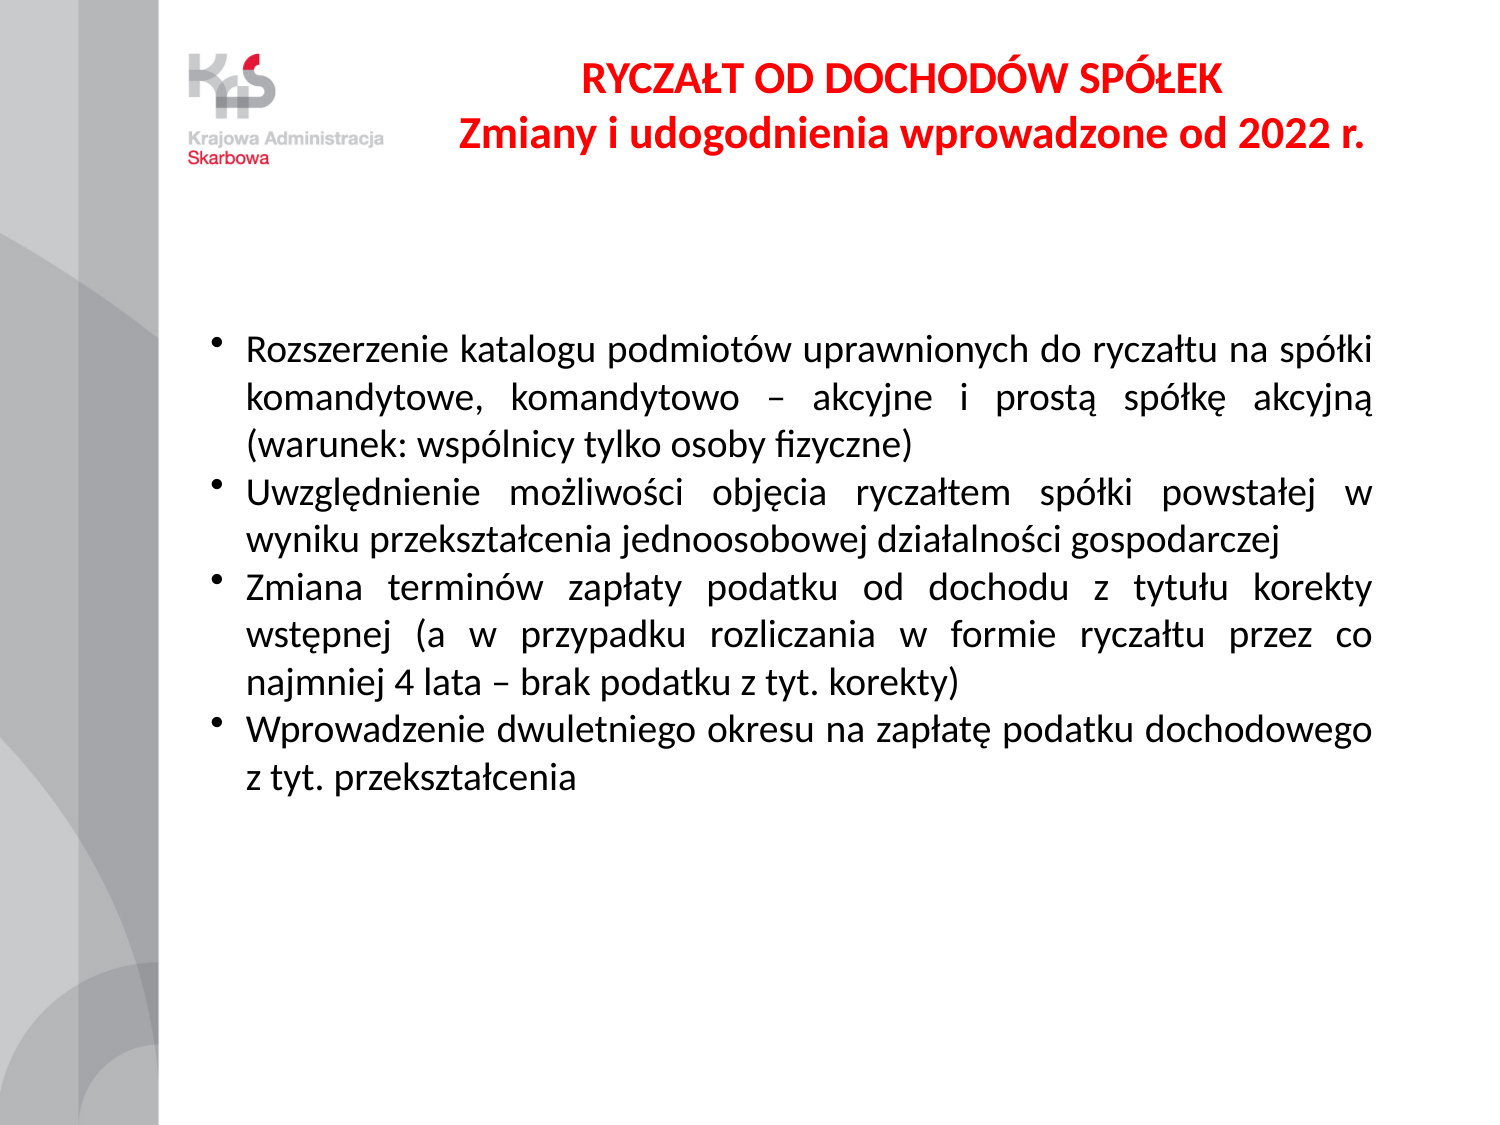

# RYCZAŁT OD DOCHODÓW SPÓŁEK Zmiany i udogodnienia wprowadzone od 2022 r.
Rozszerzenie katalogu podmiotów uprawnionych do ryczałtu na spółki komandytowe, komandytowo – akcyjne i prostą spółkę akcyjną (warunek: wspólnicy tylko osoby fizyczne)
Uwzględnienie możliwości objęcia ryczałtem spółki powstałej w wyniku przekształcenia jednoosobowej działalności gospodarczej
Zmiana terminów zapłaty podatku od dochodu z tytułu korekty wstępnej (a w przypadku rozliczania w formie ryczałtu przez co najmniej 4 lata – brak podatku z tyt. korekty)
Wprowadzenie dwuletniego okresu na zapłatę podatku dochodowego z tyt. przekształcenia